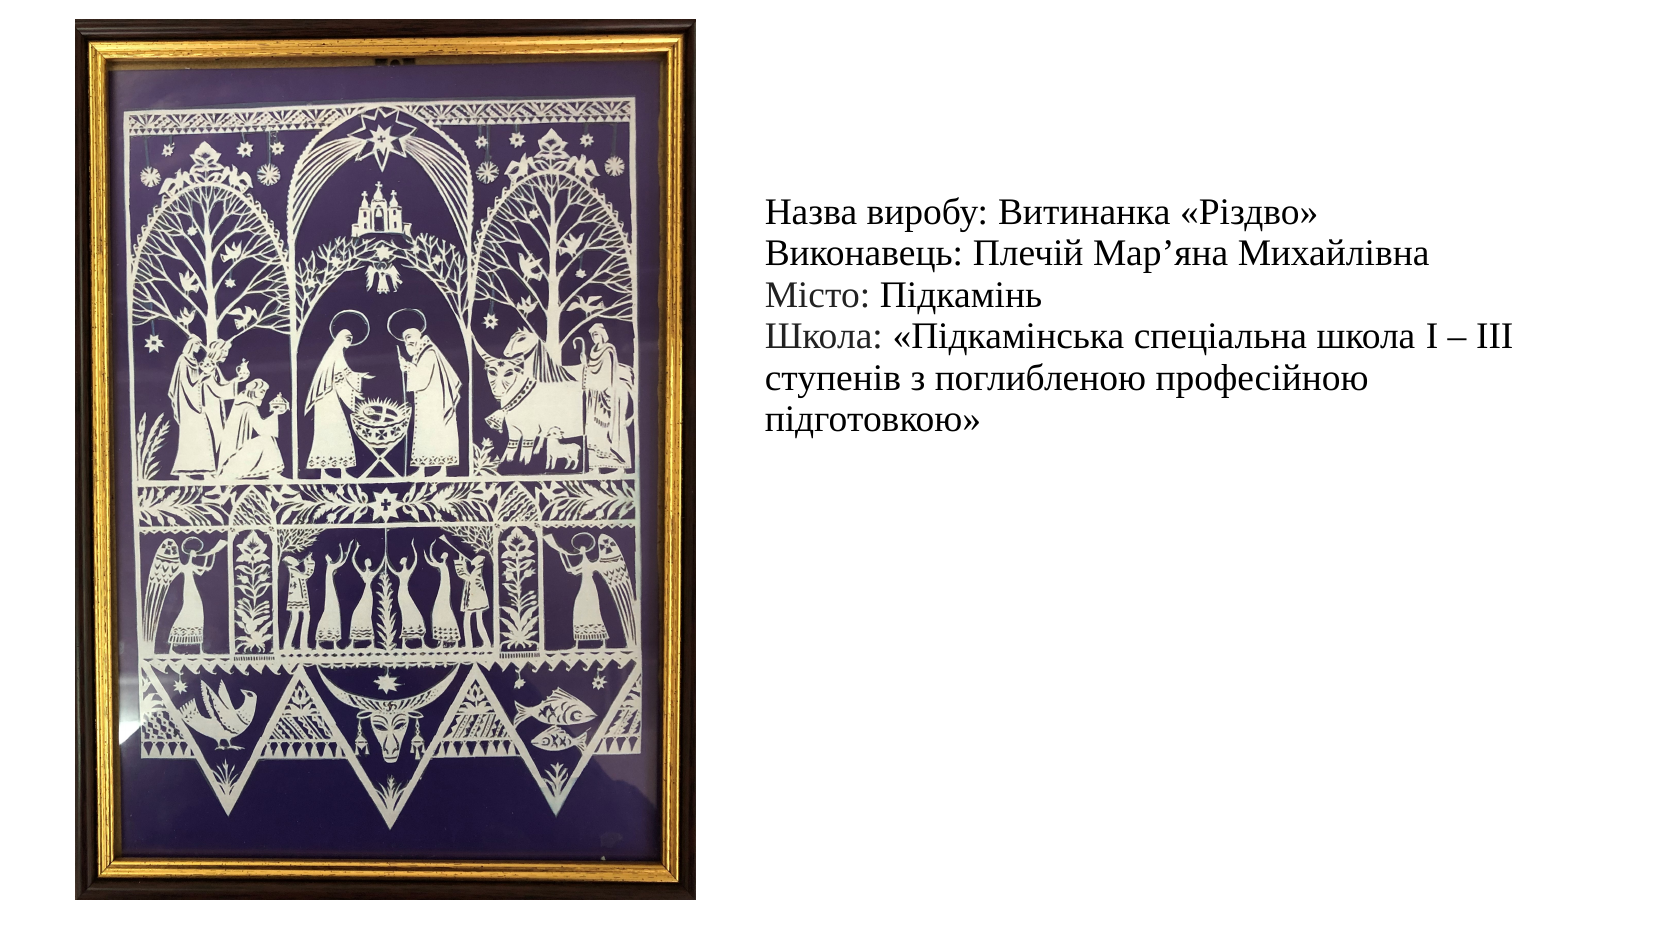

Назва виробу: Витинанка «Різдво»
Виконавець: Плечій Мар’яна Михайлівна
Місто: Підкамінь
Школа: «Підкамінська спеціальна школа I – III ступенів з поглибленою професійною підготовкою»